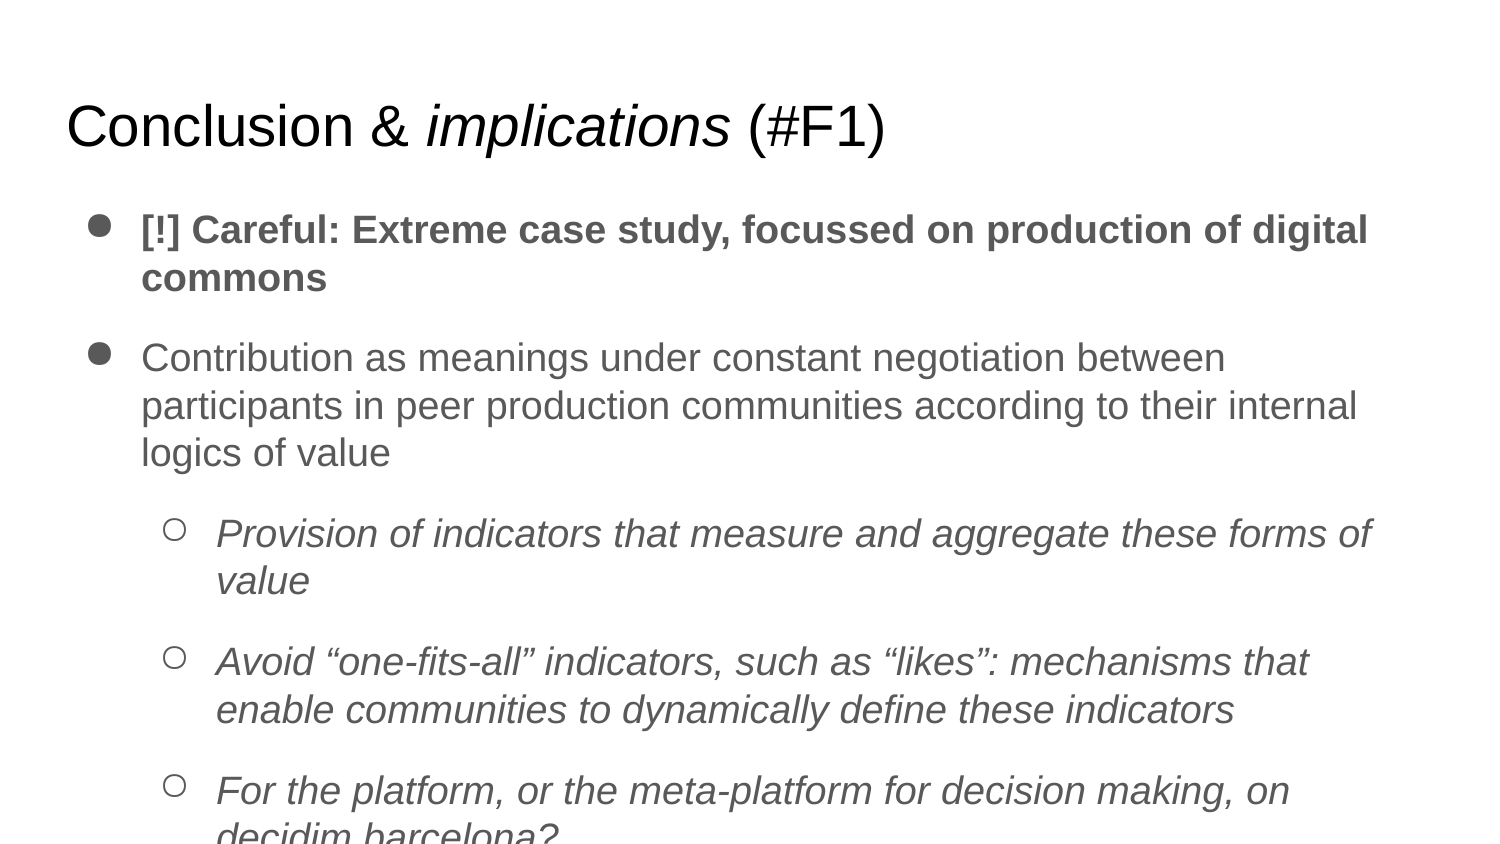

# Conclusion & implications (#F1)
[!] Careful: Extreme case study, focussed on production of digital commons
Contribution as meanings under constant negotiation between participants in peer production communities according to their internal logics of value
Provision of indicators that measure and aggregate these forms of value
Avoid “one-fits-all” indicators, such as “likes”: mechanisms that enable communities to dynamically define these indicators
For the platform, or the meta-platform for decision making, on decidim.barcelona?